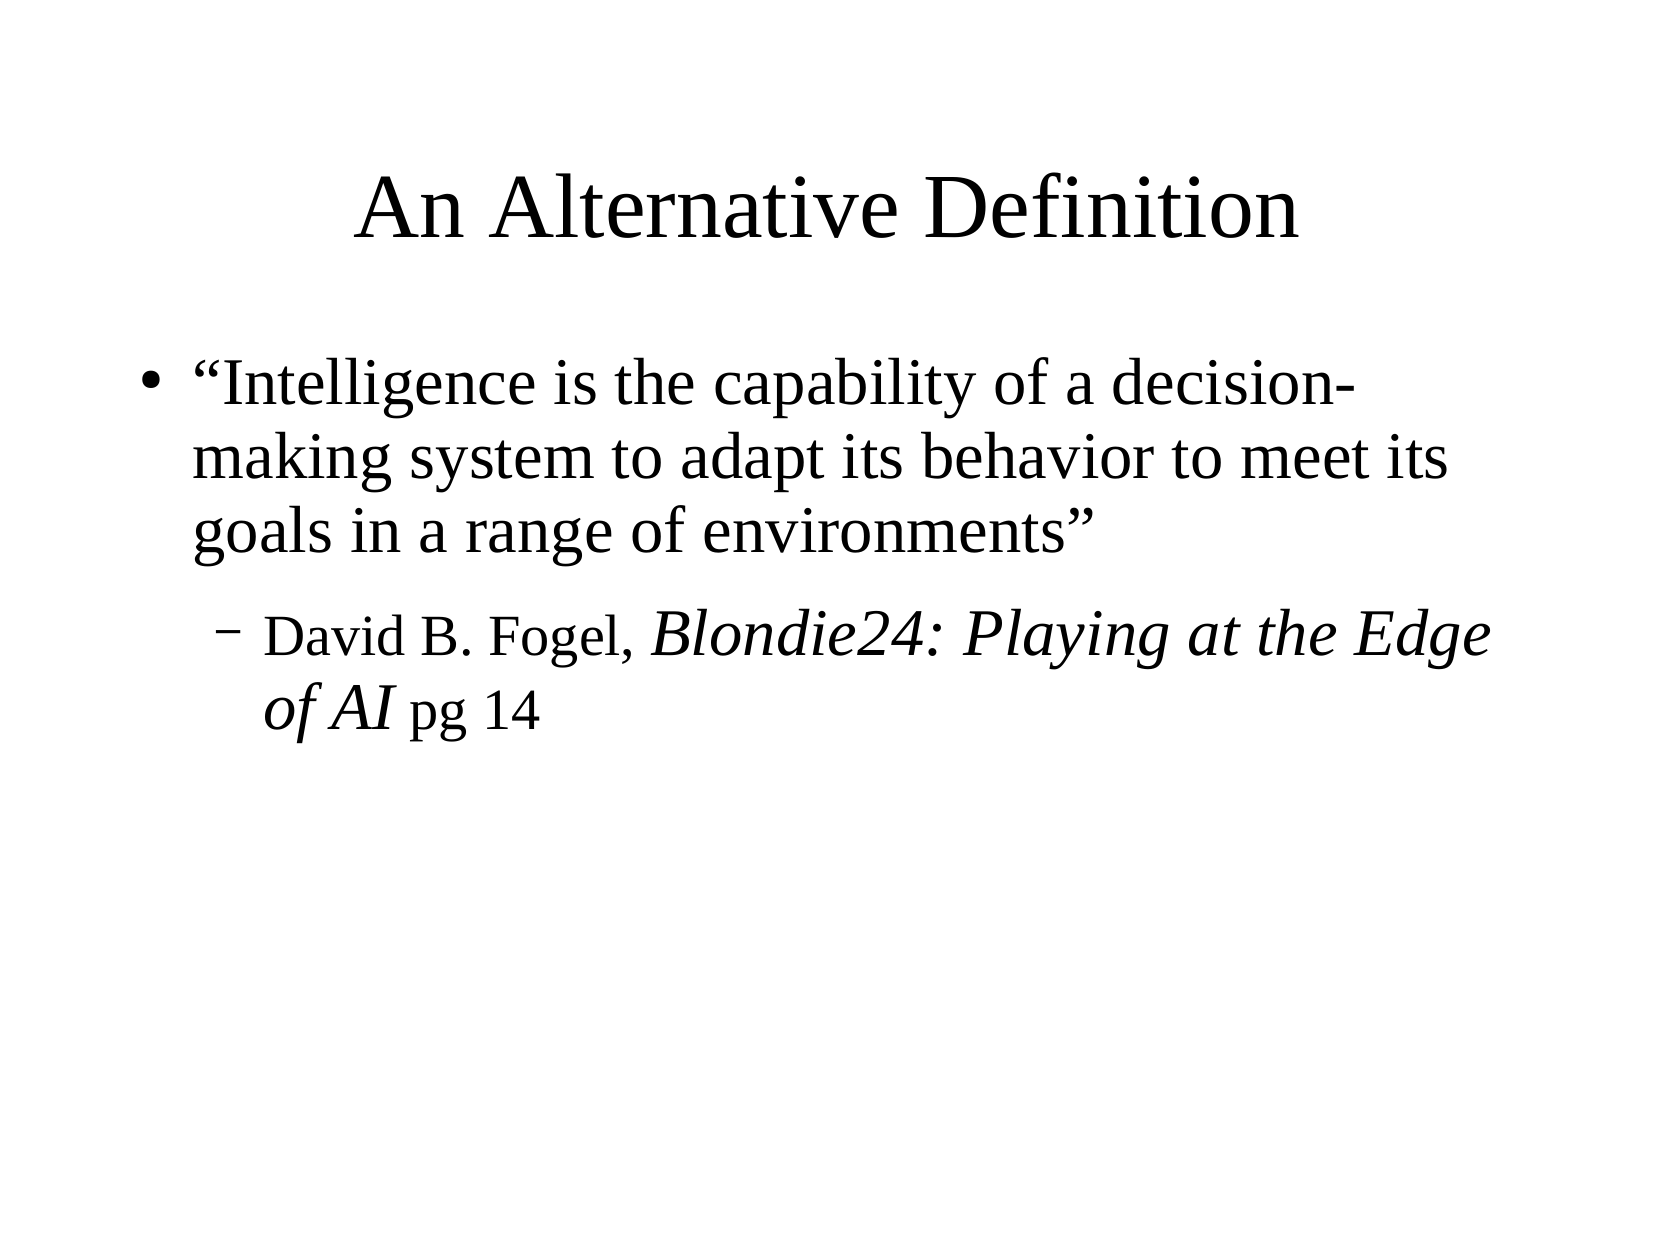

# An Alternative Definition
“Intelligence is the capability of a decision-making system to adapt its behavior to meet its goals in a range of environments”
David B. Fogel, Blondie24: Playing at the Edge of AI pg 14